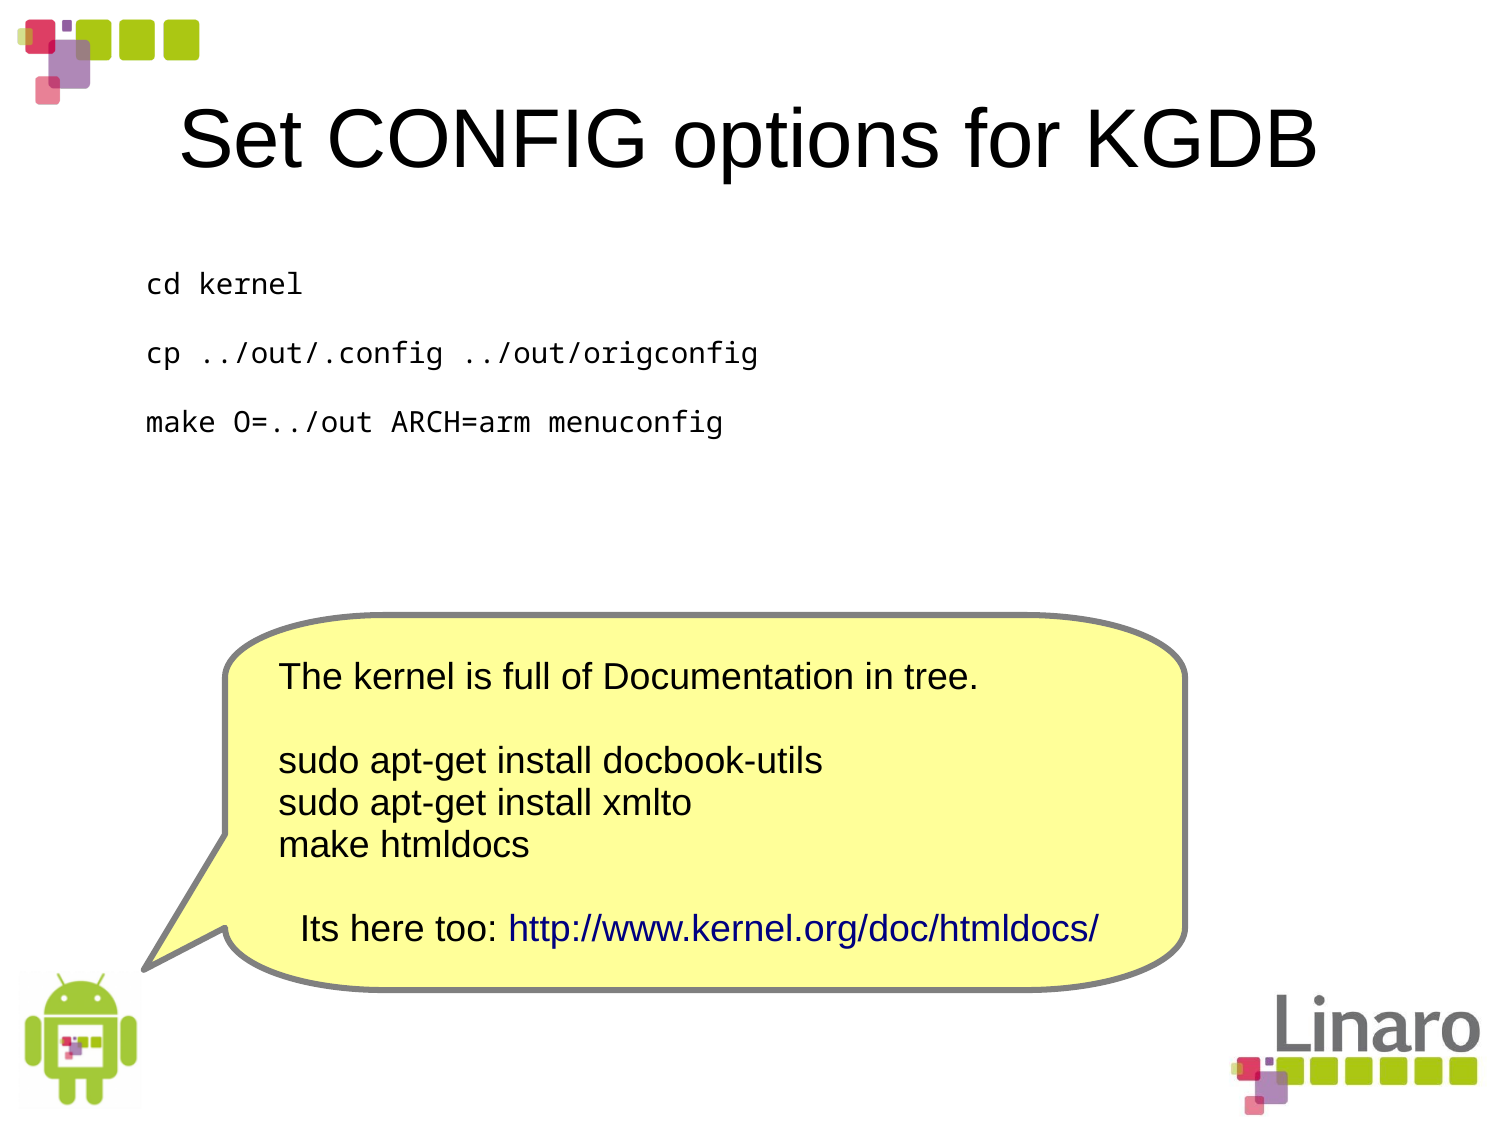

# Set CONFIG options for KGDB
cd kernel
cp ../out/.config ../out/origconfig
make O=../out ARCH=arm menuconfig
The kernel is full of Documentation in tree.
sudo apt-get install docbook-utils
sudo apt-get install xmlto
make htmldocs
Its here too: http://www.kernel.org/doc/htmldocs/